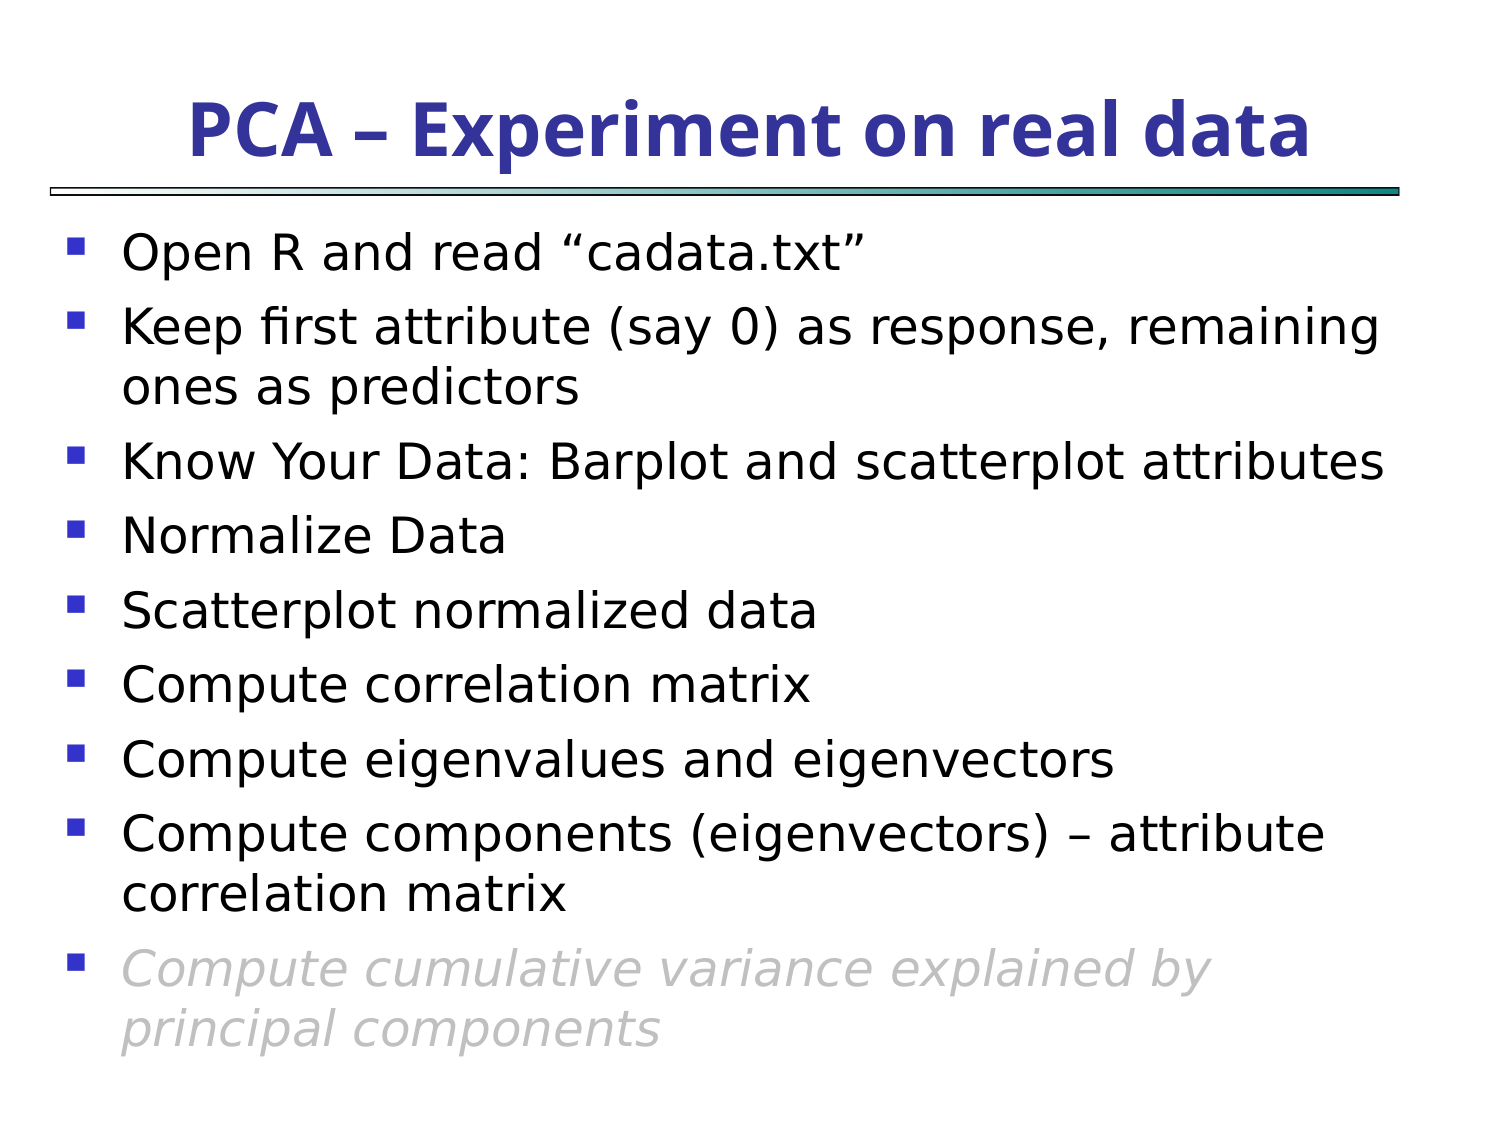

# PCA – Experiment on real data
Open R and read “cadata.txt”
Keep first attribute (say 0) as response, remaining ones as predictors
Know Your Data: Barplot and scatterplot attributes
Normalize Data
Scatterplot normalized data
Compute correlation matrix
Compute eigenvalues and eigenvectors
Compute components (eigenvectors) – attribute correlation matrix
Compute cumulative variance explained by principal components